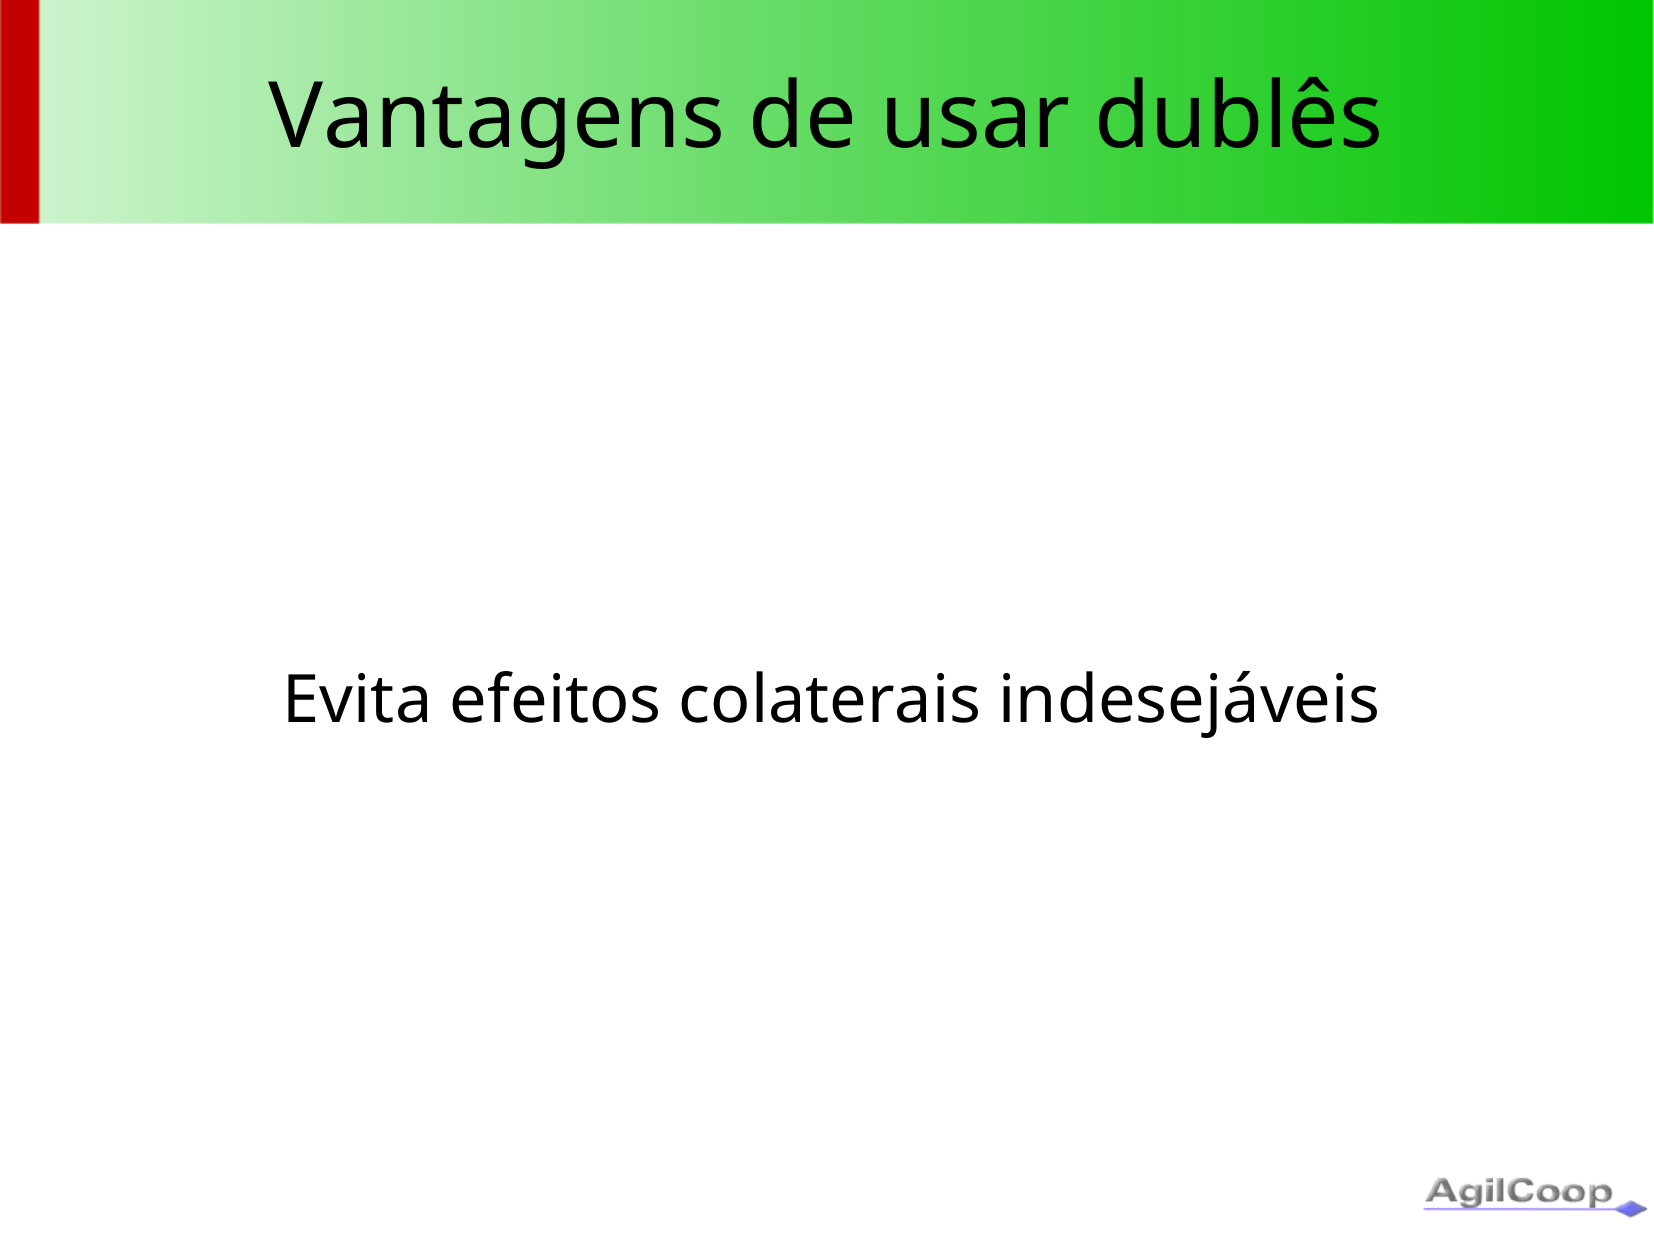

# Vantagens de usar dublês
Evita efeitos colaterais indesejáveis